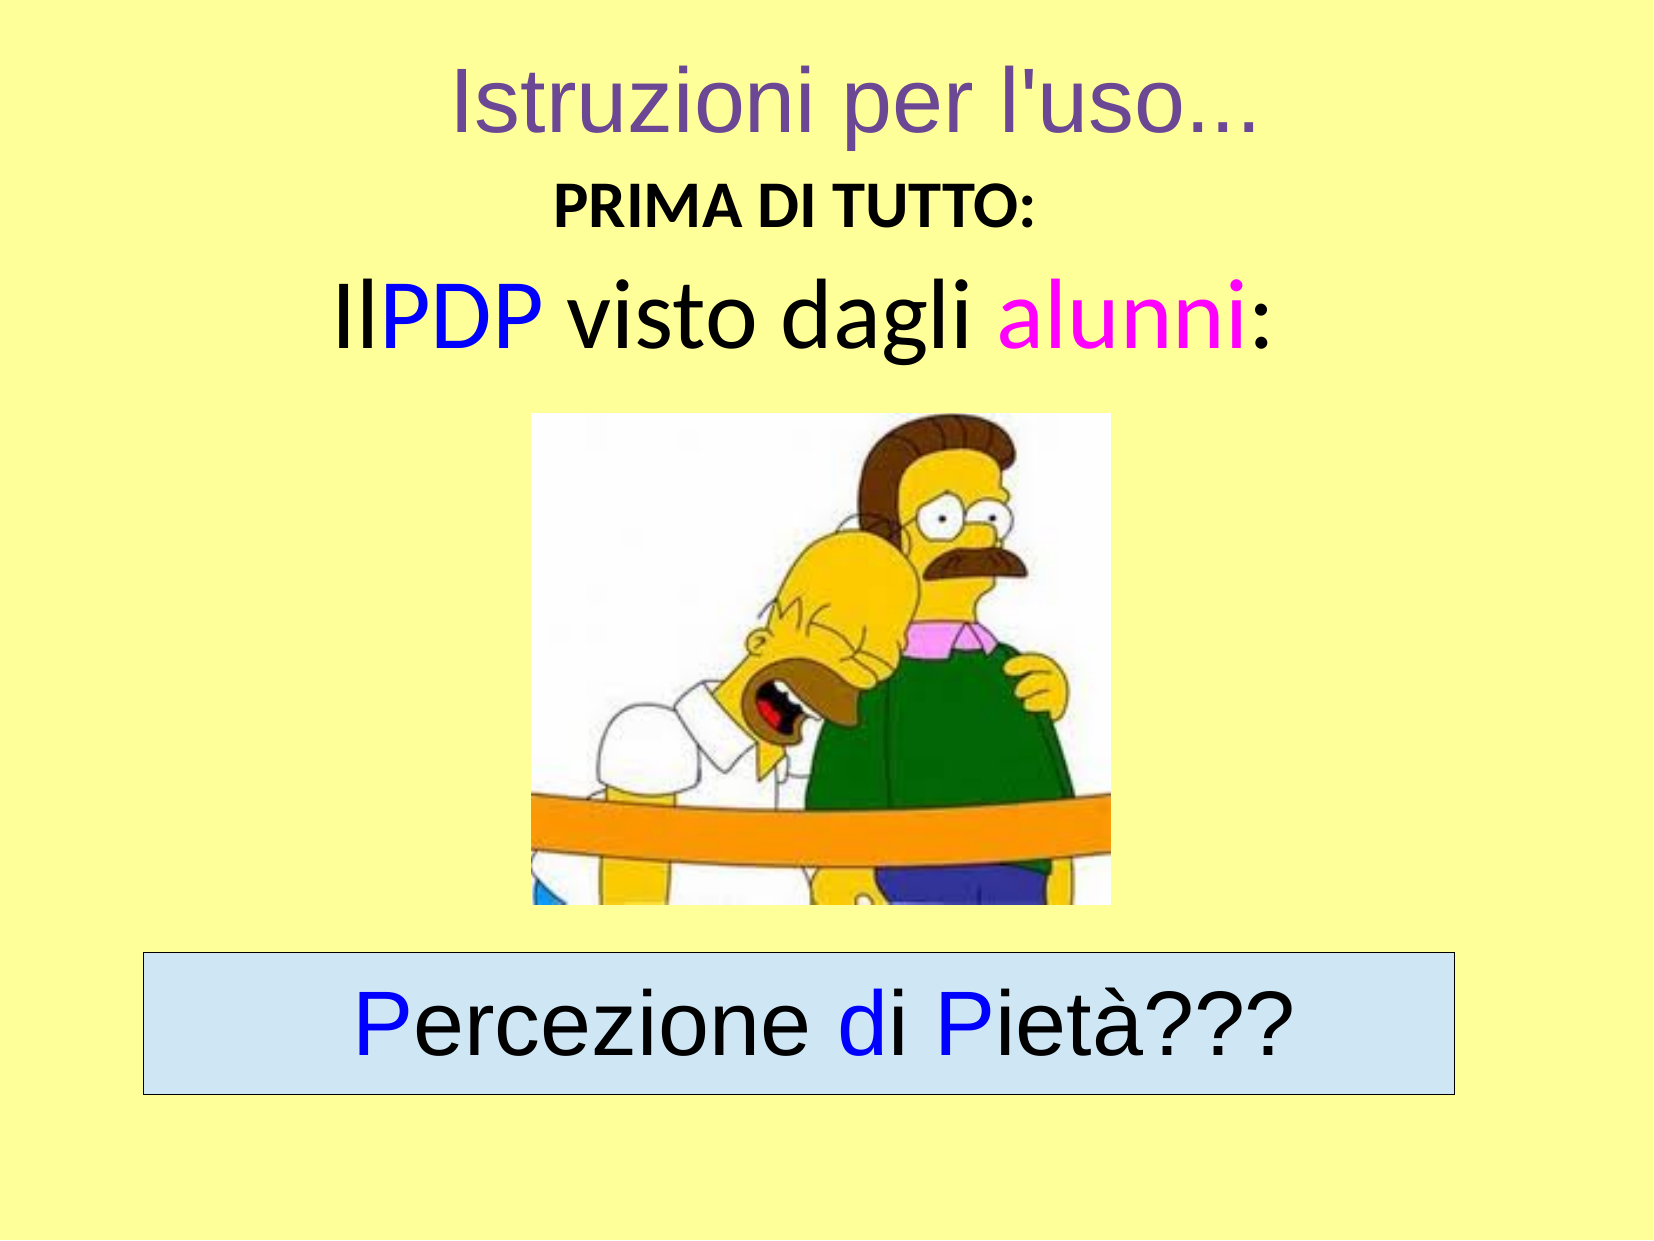

# Istruzioni per l'uso...
PRIMA DI TUTTO:
IlPDP visto dagli alunni:
 Percezione di Pietà???